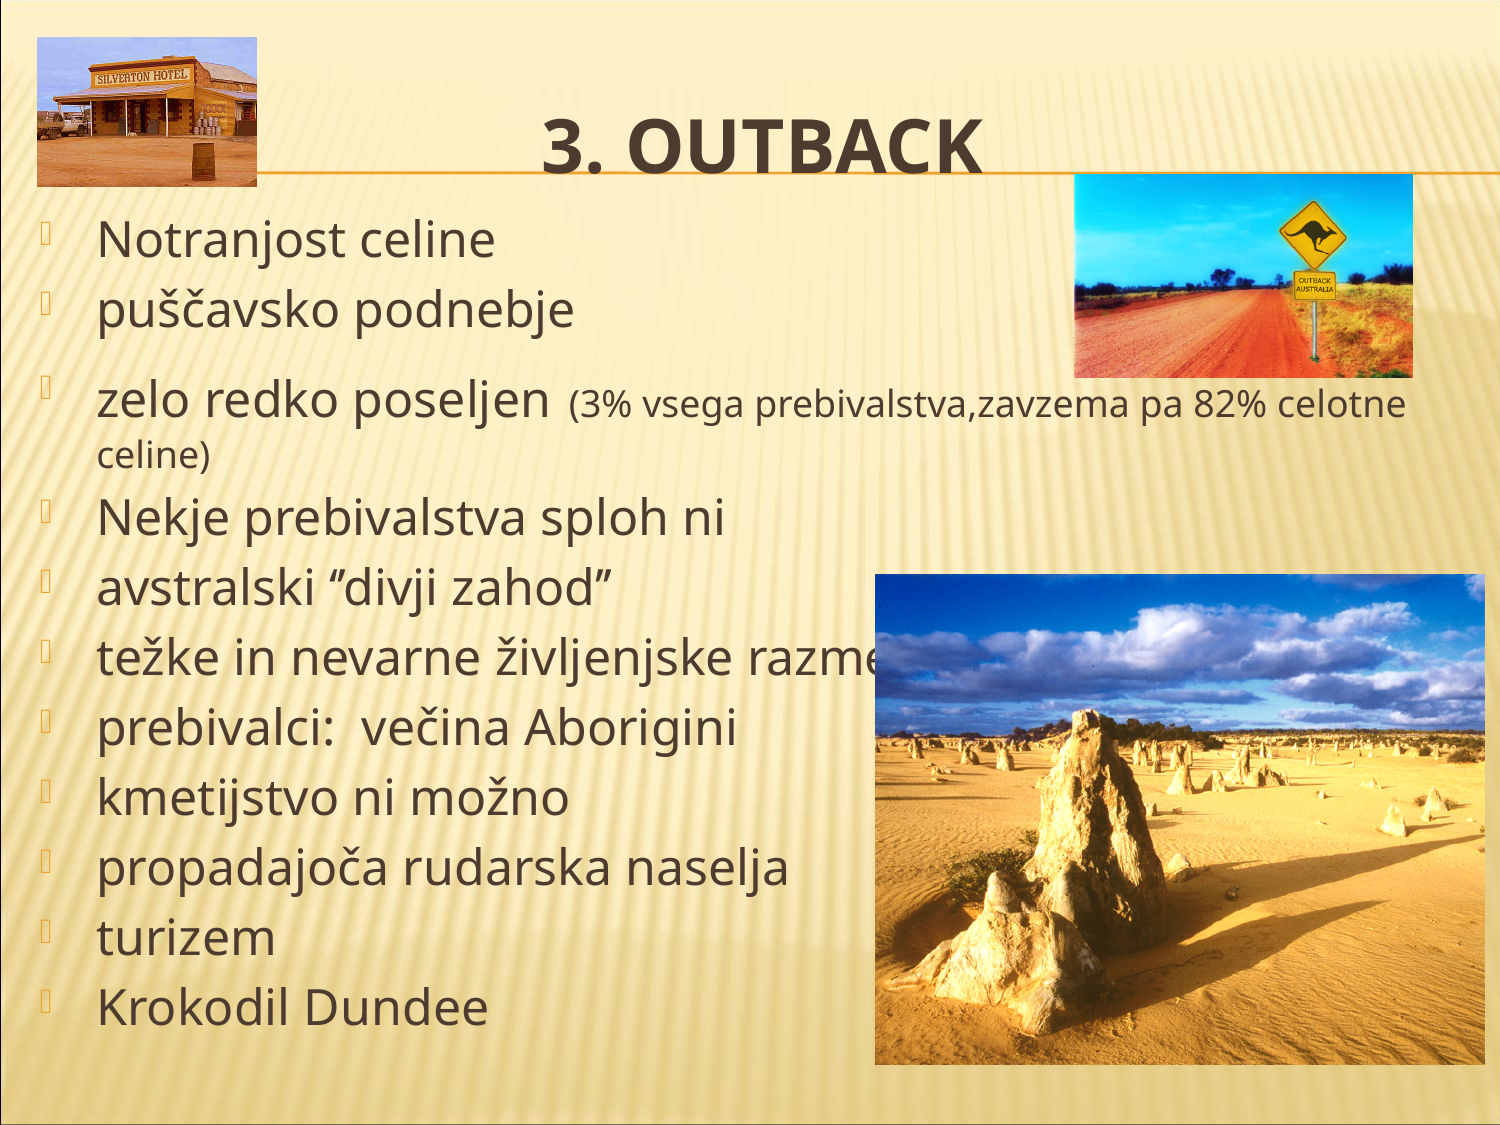

# 3. OUTBACK
Notranjost celine
puščavsko podnebje
zelo redko poseljen (3% vsega prebivalstva,zavzema pa 82% celotne celine)
Nekje prebivalstva sploh ni
avstralski ‘’divji zahod’’
težke in nevarne življenjske razmere
prebivalci: večina Aborigini
kmetijstvo ni možno
propadajoča rudarska naselja
turizem
Krokodil Dundee